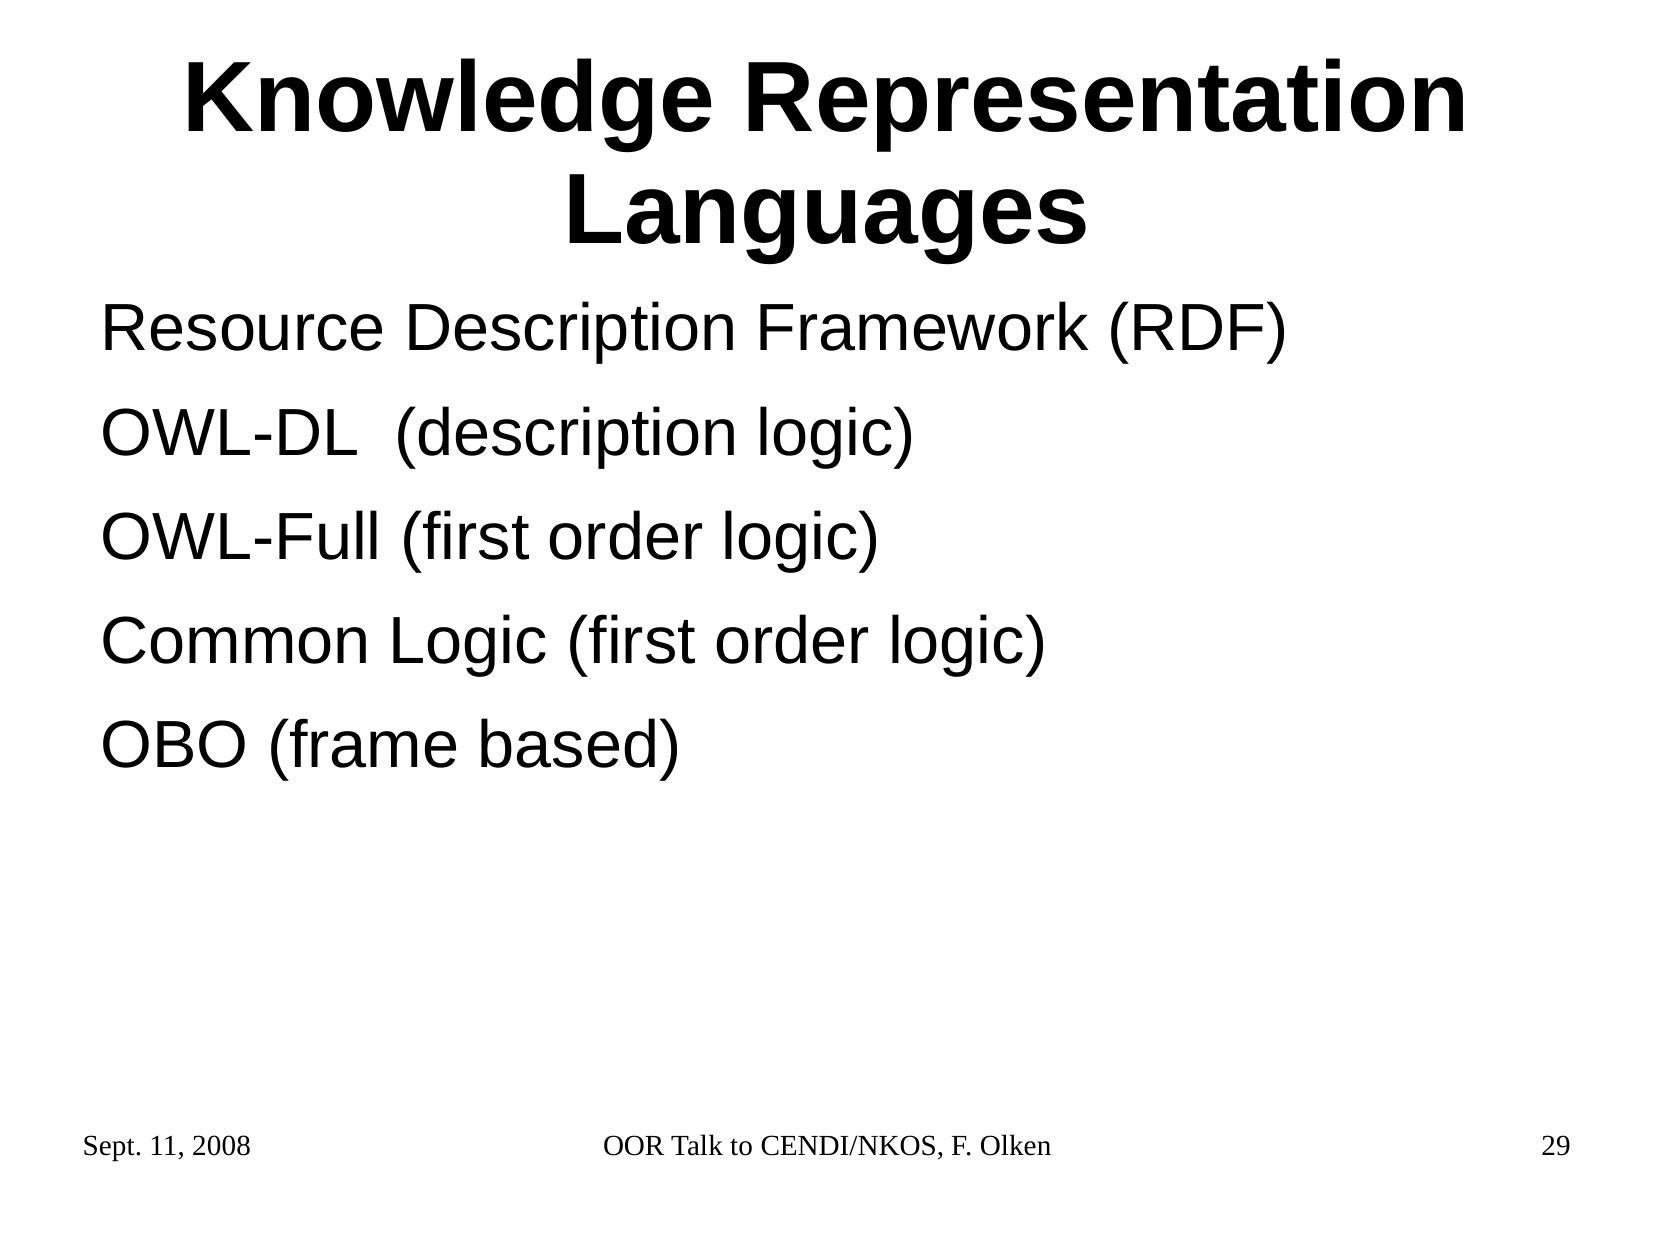

# Knowledge Representation Languages
Resource Description Framework (RDF)
OWL-DL (description logic)
OWL-Full (first order logic)
Common Logic (first order logic)
OBO (frame based)
Sept. 11, 2008
OOR Talk to CENDI/NKOS, F. Olken
29